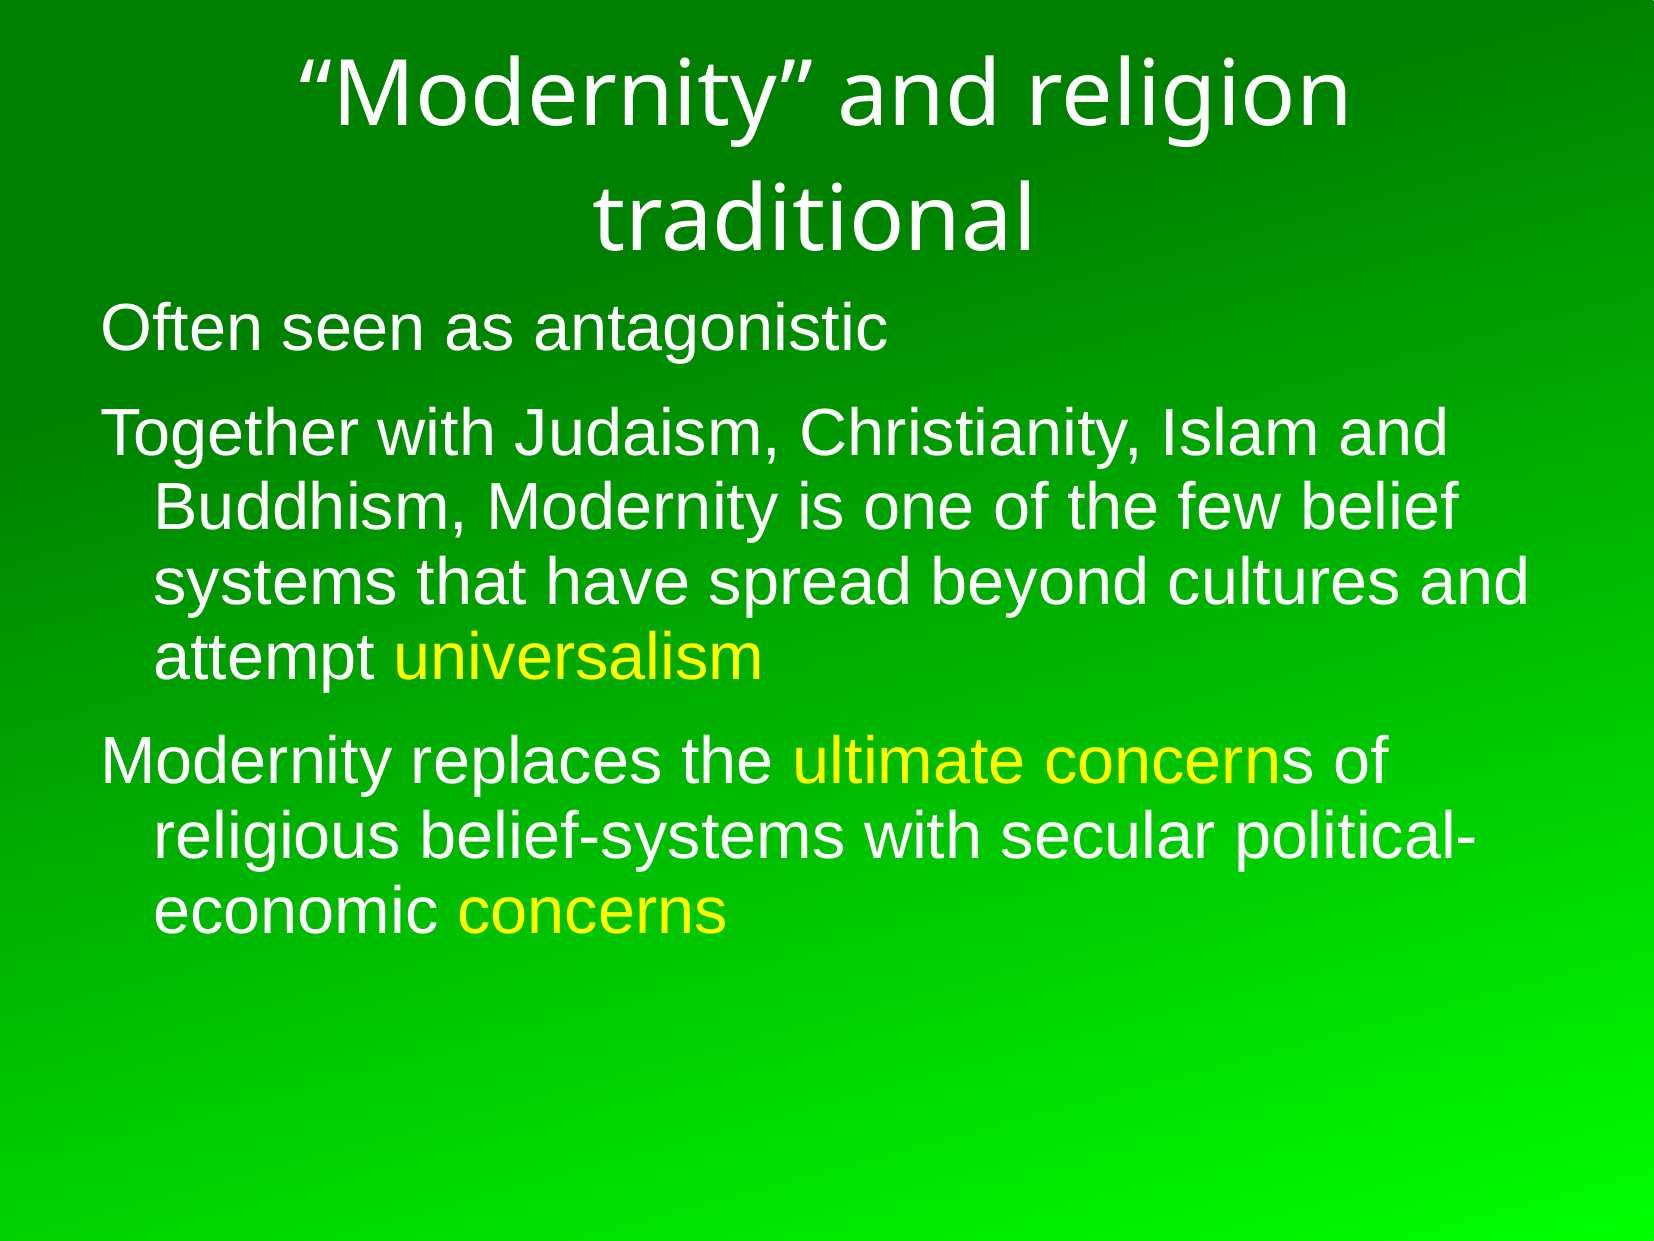

# “Modernity” and religion traditional
Often seen as antagonistic
Together with Judaism, Christianity, Islam and Buddhism, Modernity is one of the few belief systems that have spread beyond cultures and attempt universalism
Modernity replaces the ultimate concerns of religious belief-systems with secular political-economic concerns